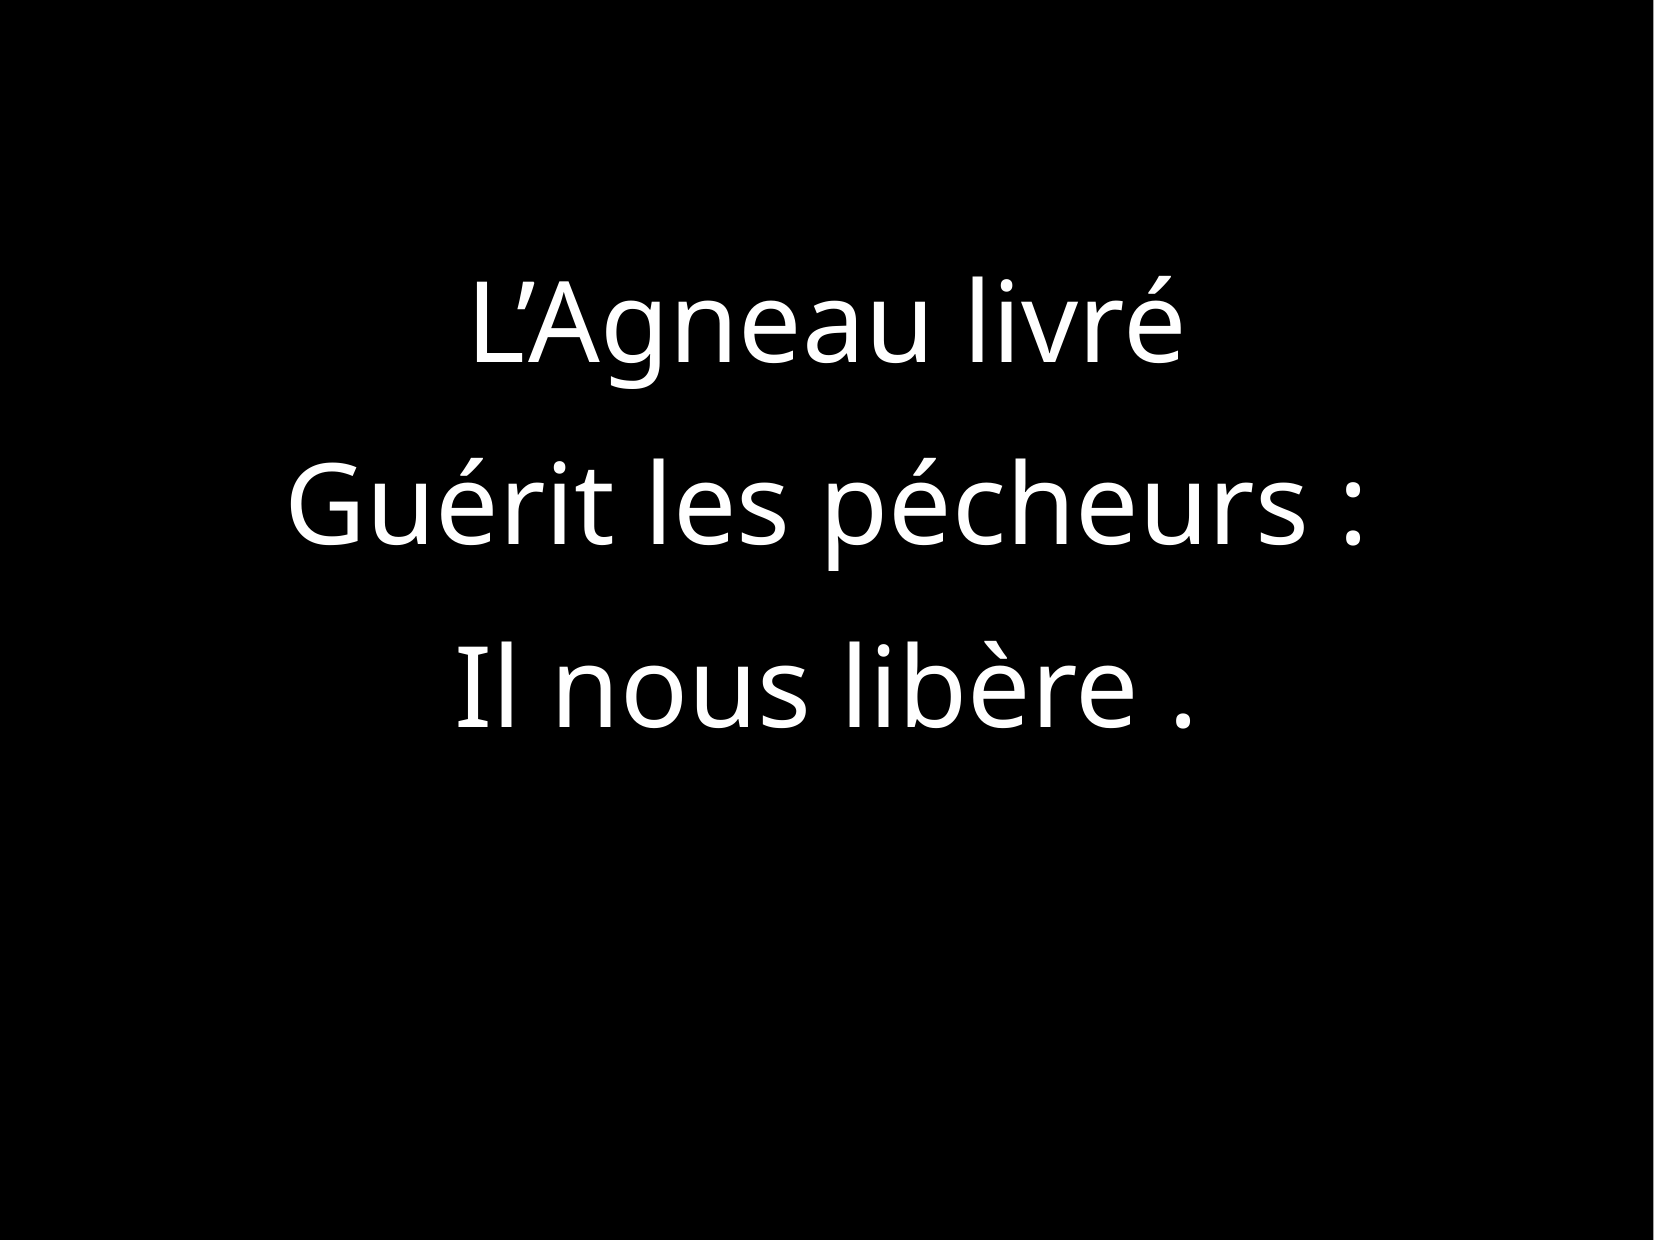

# L’Agneau livré
Guérit les pécheurs :
Il nous libère .